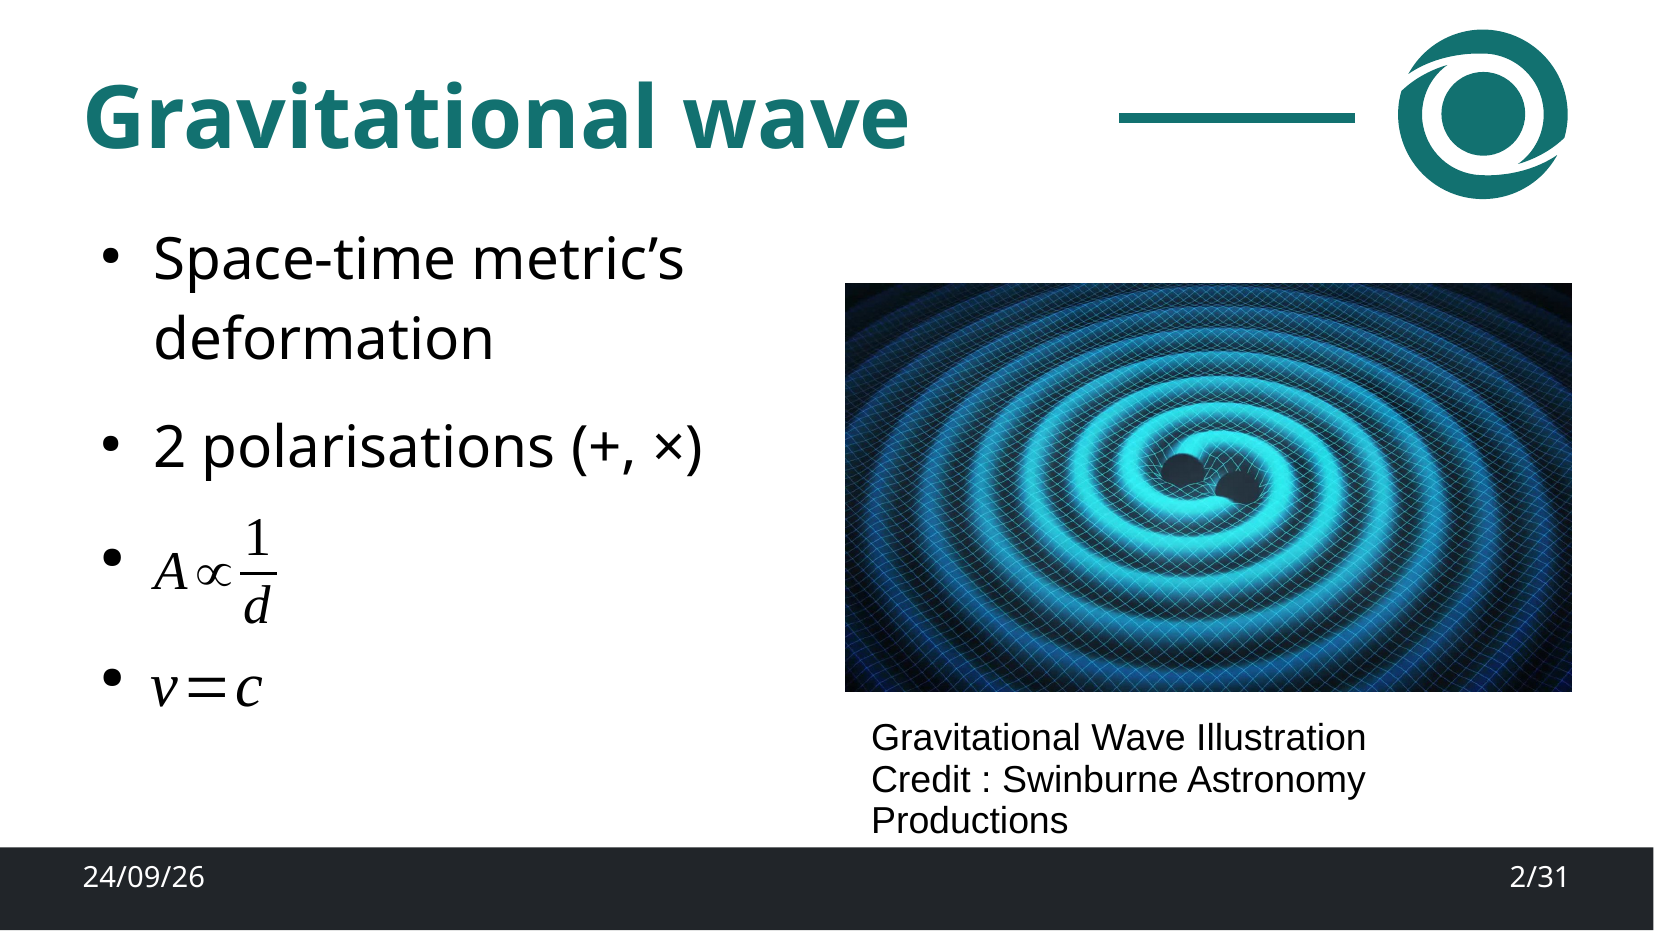

# Gravitational wave
Space-time metric’s deformation
2 polarisations (+, ×)
Gravitational Wave Illustration
Credit : Swinburne Astronomy Productions
2